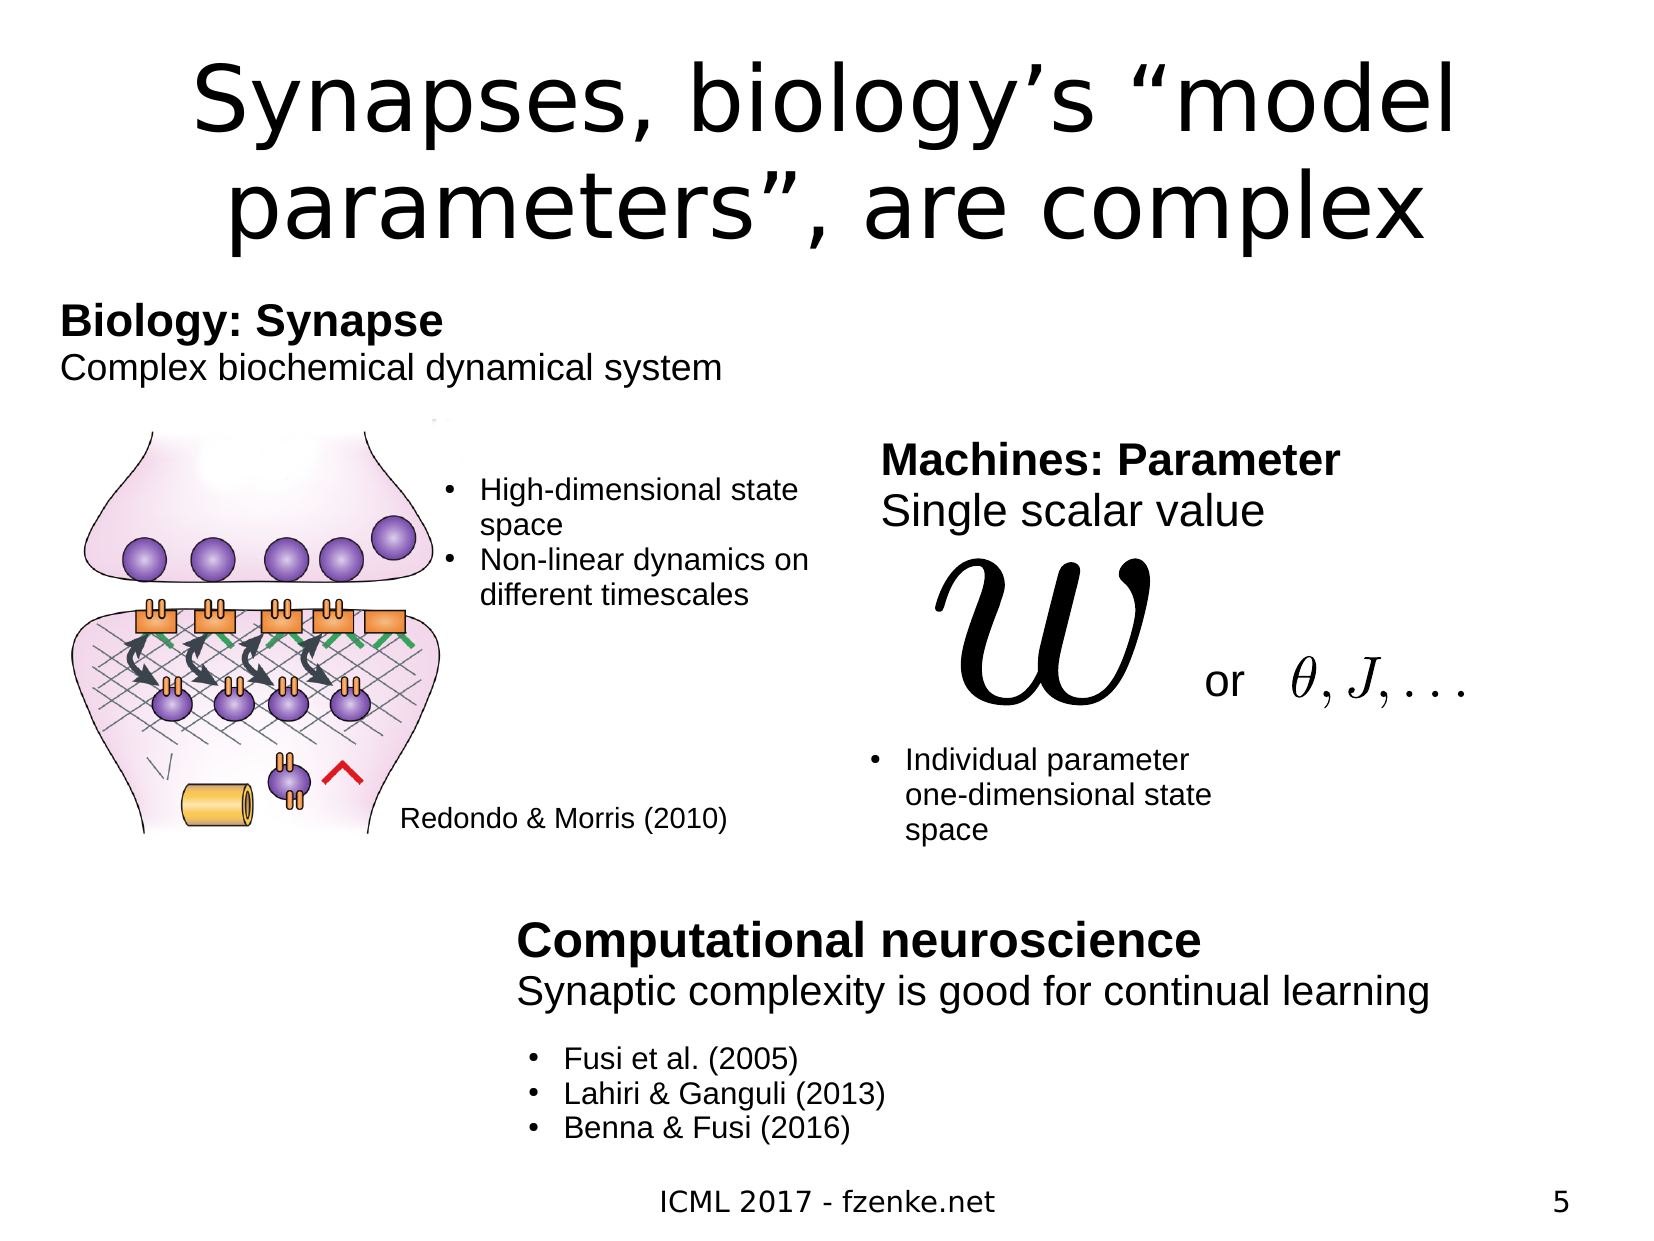

# Synapses, biology’s “model parameters”, are complex
Biology: Synapse
Complex biochemical dynamical system
Redondo & Morris (2010)
Machines: Parameter
Single scalar value
or
High-dimensional state space
Non-linear dynamics on different timescales
Individual parameter one-dimensional state space
Computational neuroscience
Synaptic complexity is good for continual learning
Fusi et al. (2005)
Lahiri & Ganguli (2013)
Benna & Fusi (2016)
ICML 2017 - fzenke.net
5